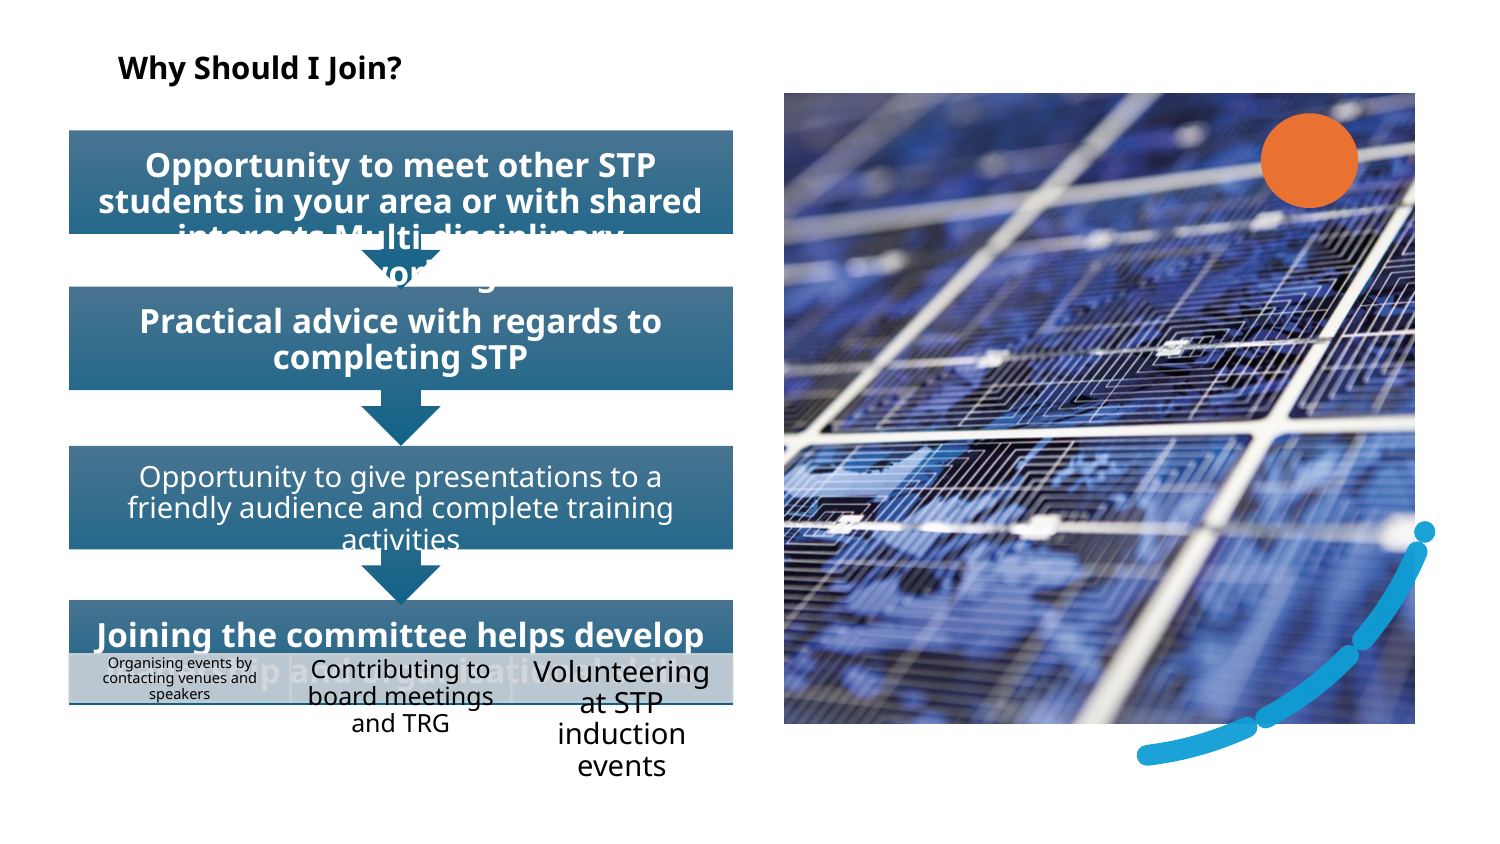

# Why Should I Join?
Opportunity to meet other STP students in your area or with shared interests Multi-disciplinary networking
Practical advice with regards to completing STP
Opportunity to give presentations to a friendly audience and complete training activities
Joining the committee helps develop leadership and organisational skills
Organising events by contacting venues and speakers
Contributing to board meetings and TRG
Volunteering at STP induction events